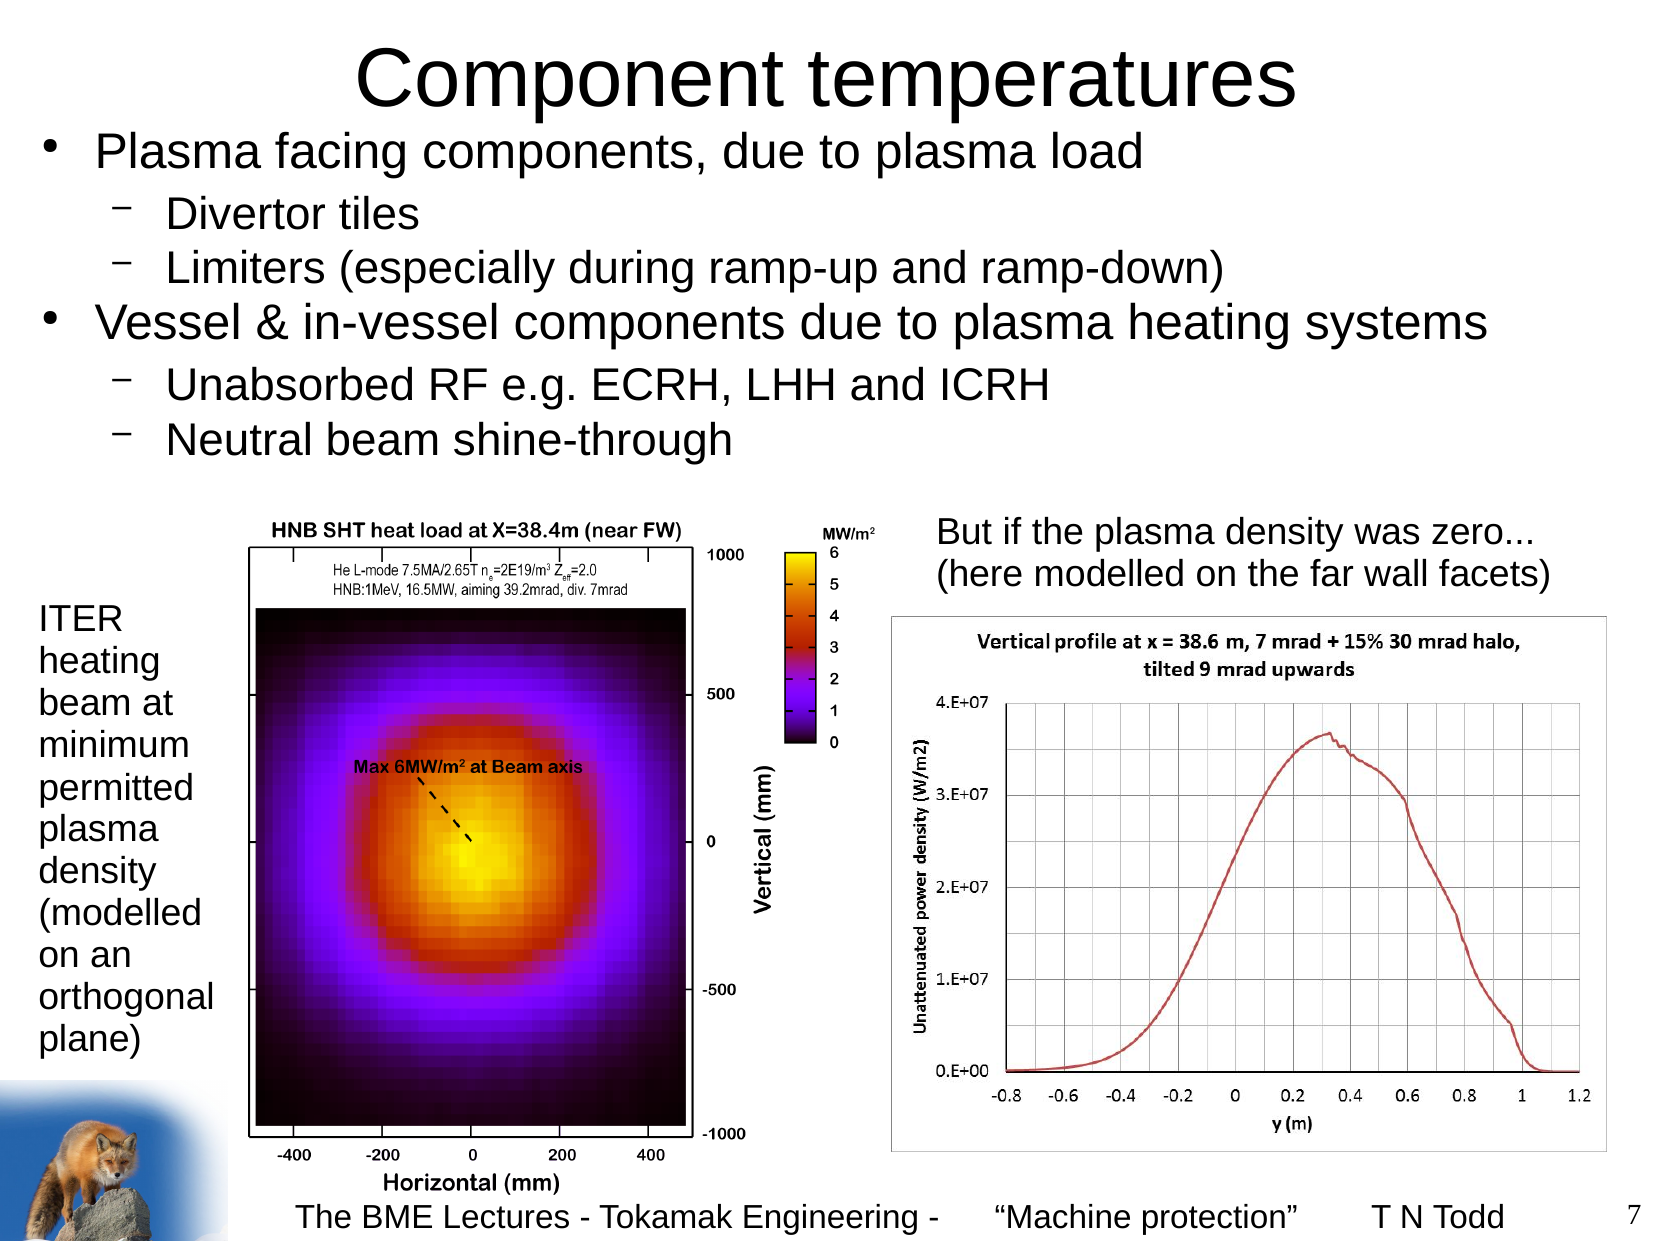

# Component temperatures
Plasma facing components, due to plasma load
Divertor tiles
Limiters (especially during ramp-up and ramp-down)
Vessel & in-vessel components due to plasma heating systems
Unabsorbed RF e.g. ECRH, LHH and ICRH
Neutral beam shine-through
But if the plasma density was zero...
(here modelled on the far wall facets)
ITER heating beam at minimum permitted plasma density (modelled on an orthogonal plane)
7